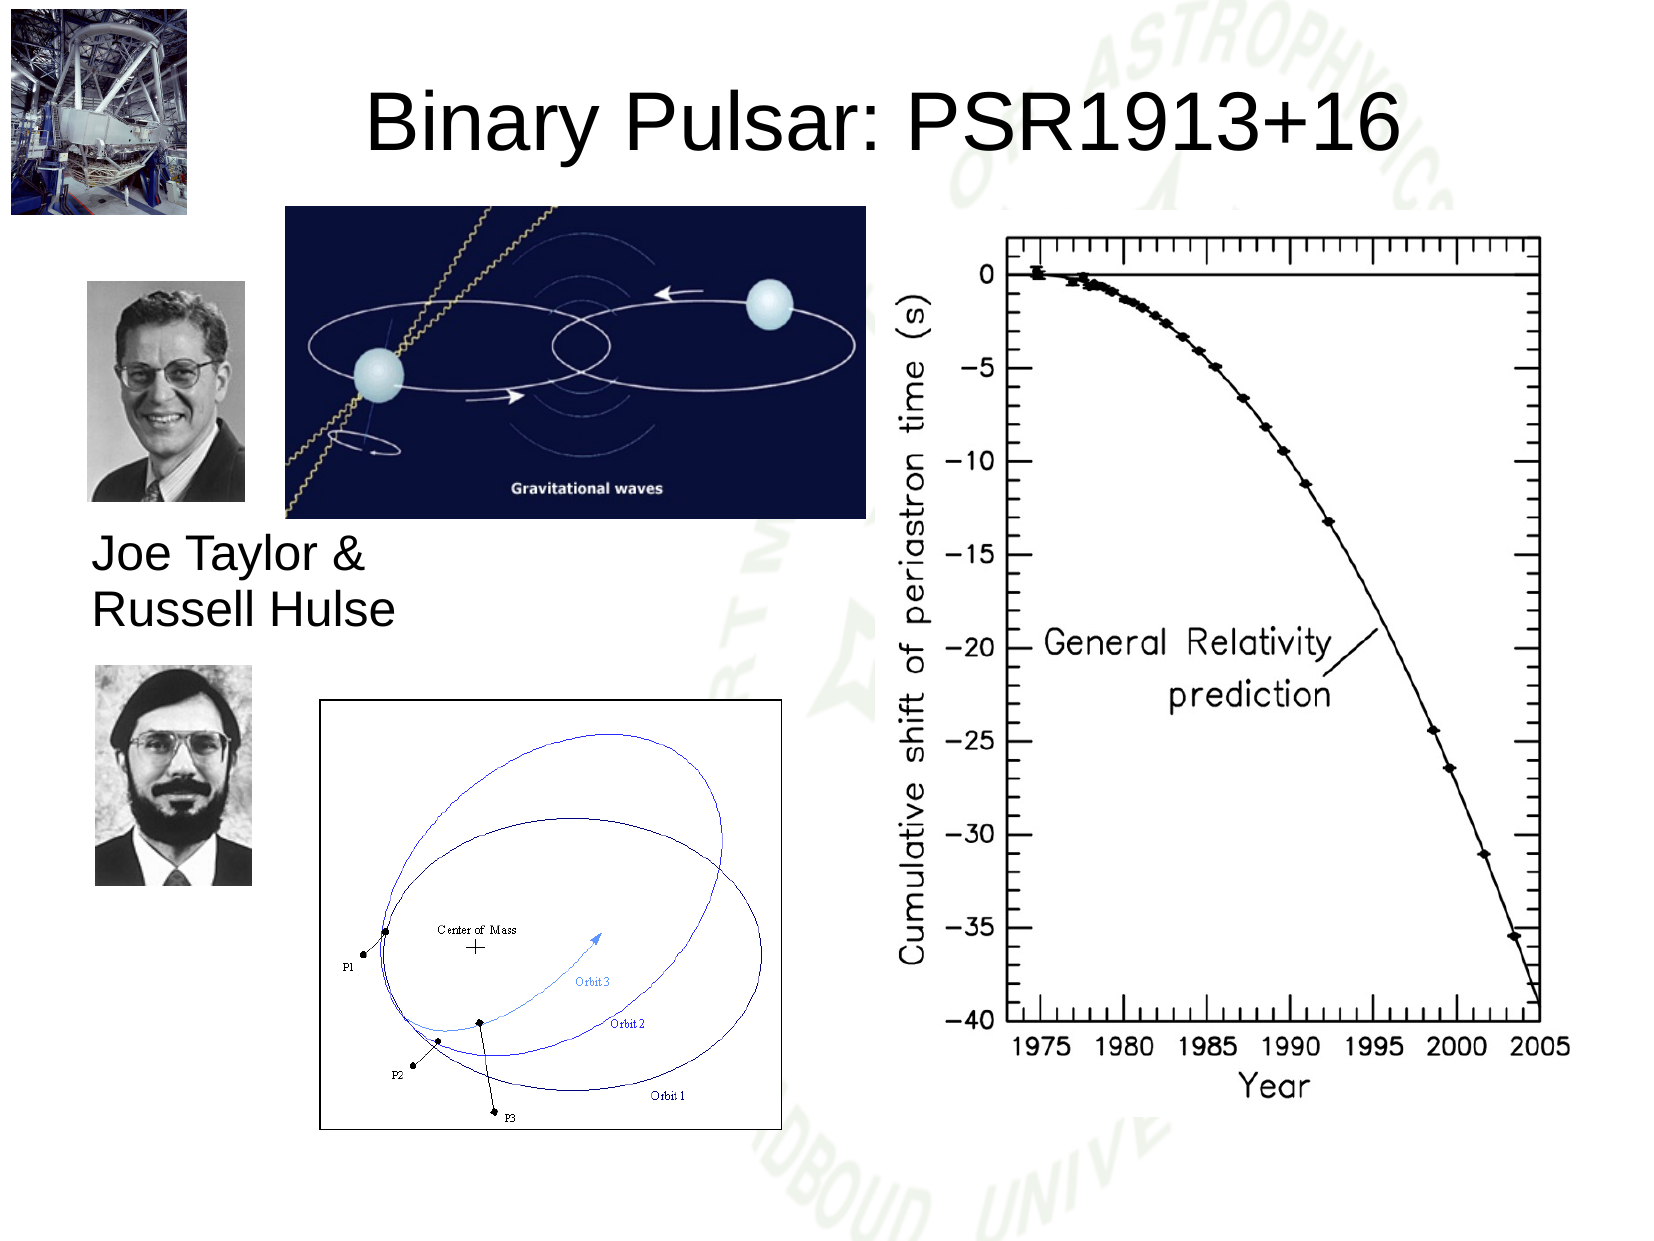

Binary Pulsar: PSR1913+16
Joe Taylor &
Russell Hulse